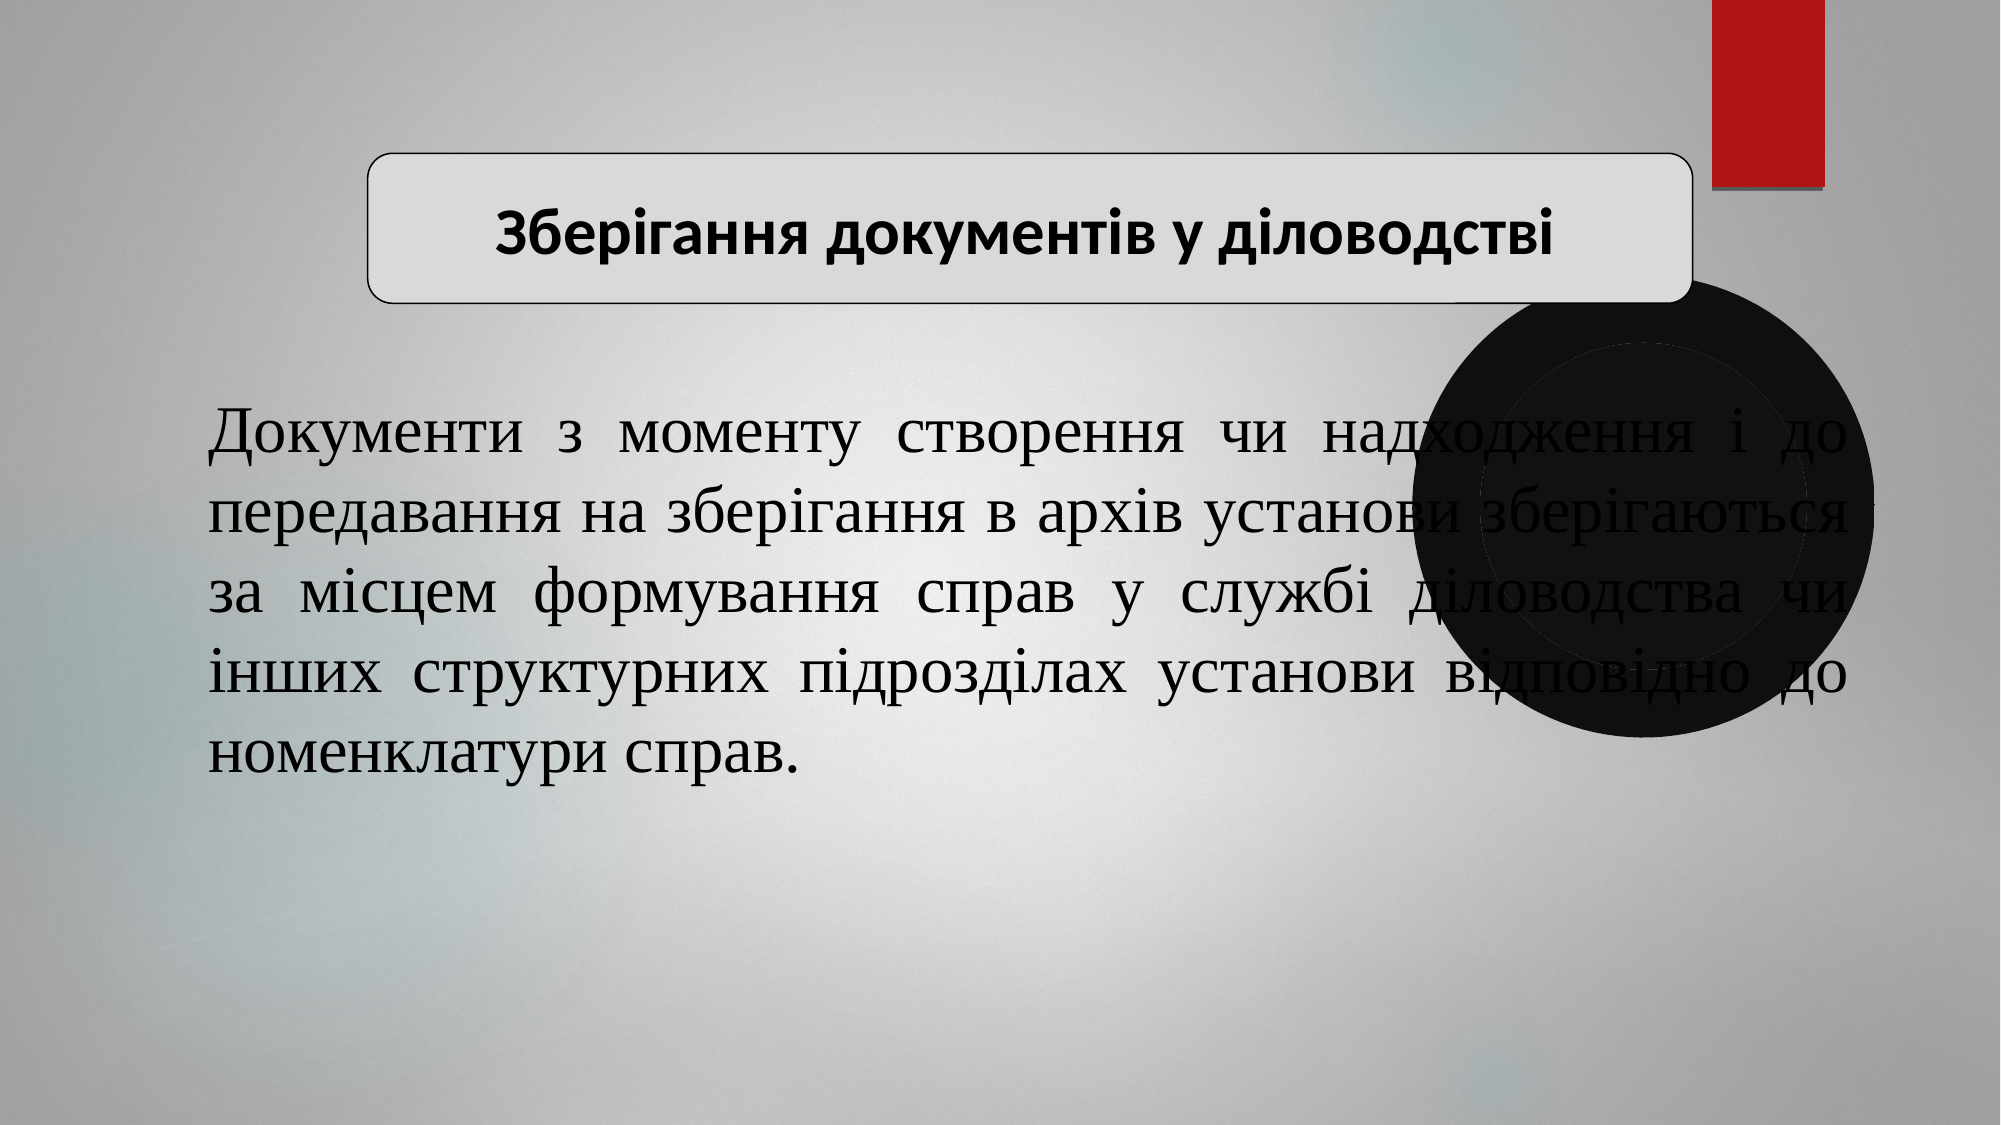

Зберігання документів у діловодстві
Документи з моменту створення чи надходження і до передавання на зберігання в архів установи зберігаються за місцем формування справ у службі діловодства чи інших структурних підрозділах установи відповідно до номенклатури справ.